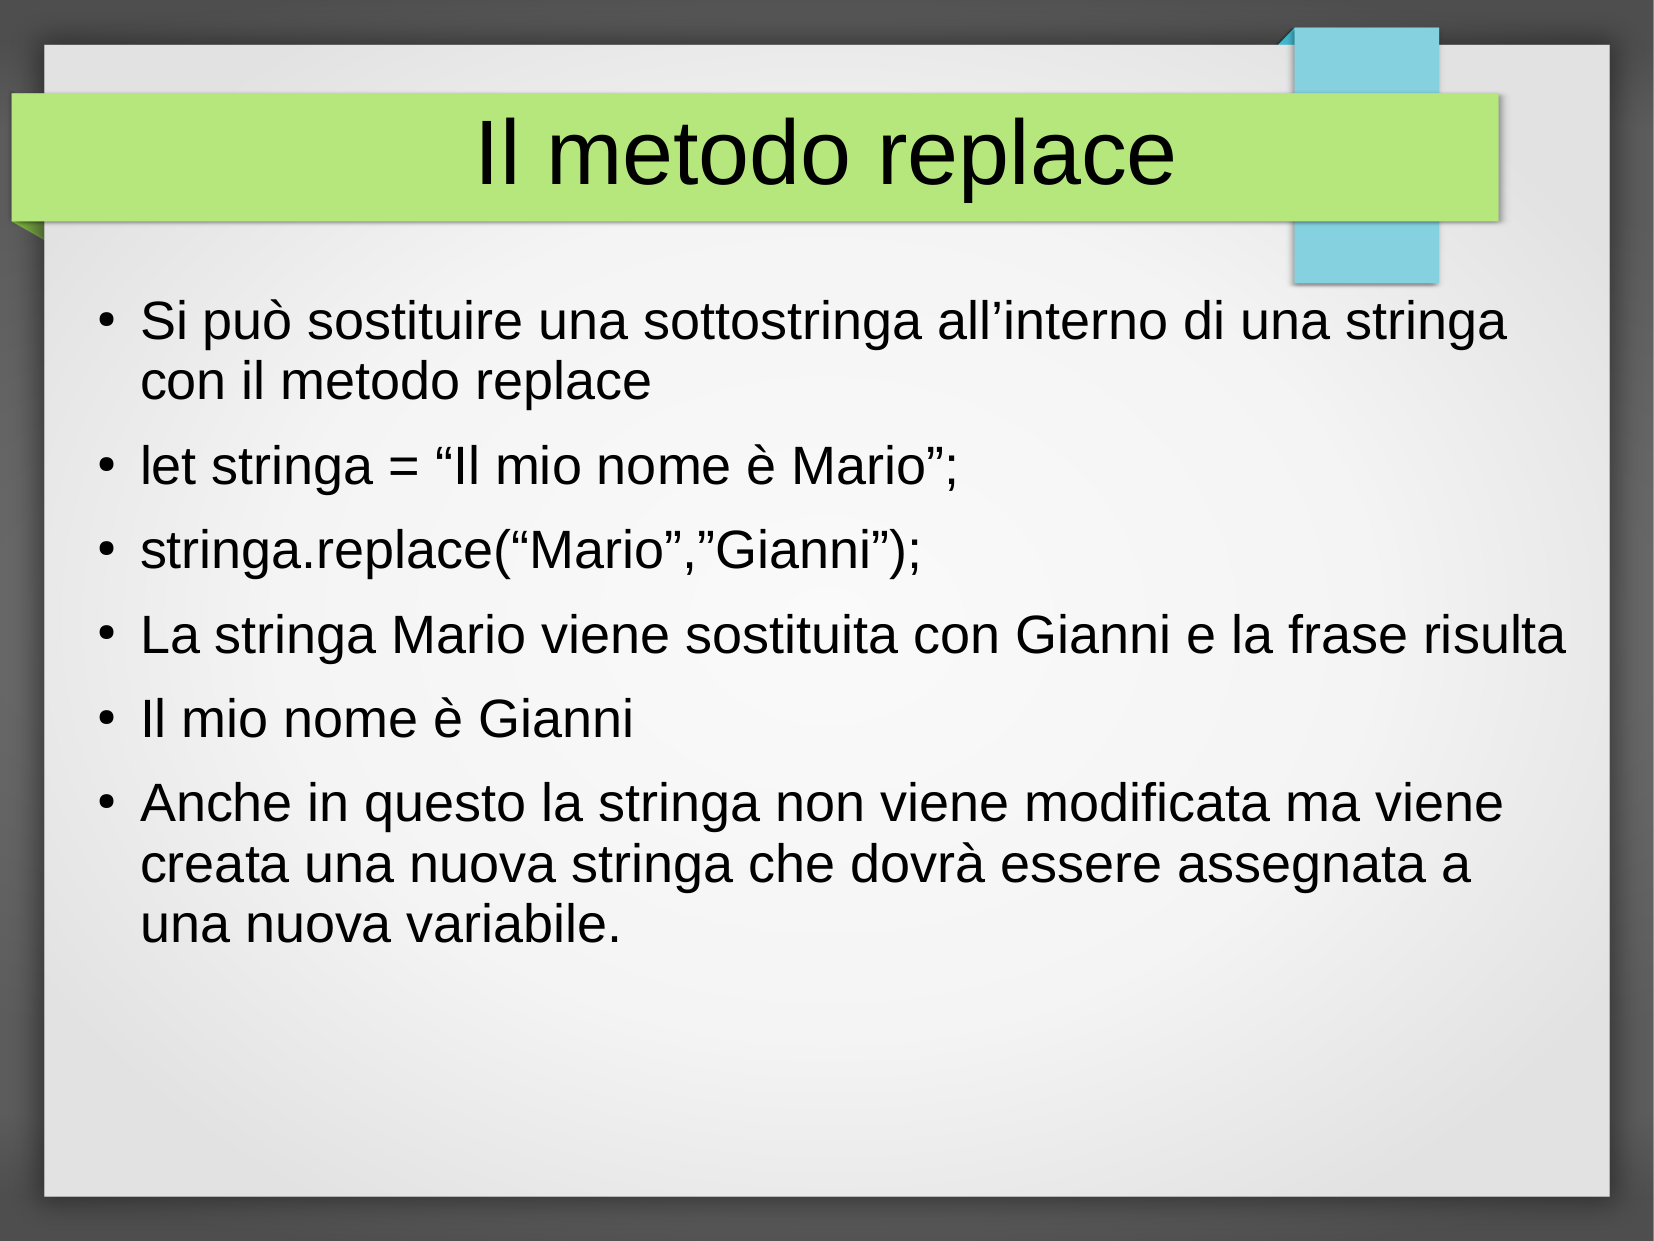

# Il metodo replace
Si può sostituire una sottostringa all’interno di una stringa con il metodo replace
let stringa = “Il mio nome è Mario”;
stringa.replace(“Mario”,”Gianni”);
La stringa Mario viene sostituita con Gianni e la frase risulta
Il mio nome è Gianni
Anche in questo la stringa non viene modificata ma viene creata una nuova stringa che dovrà essere assegnata a una nuova variabile.